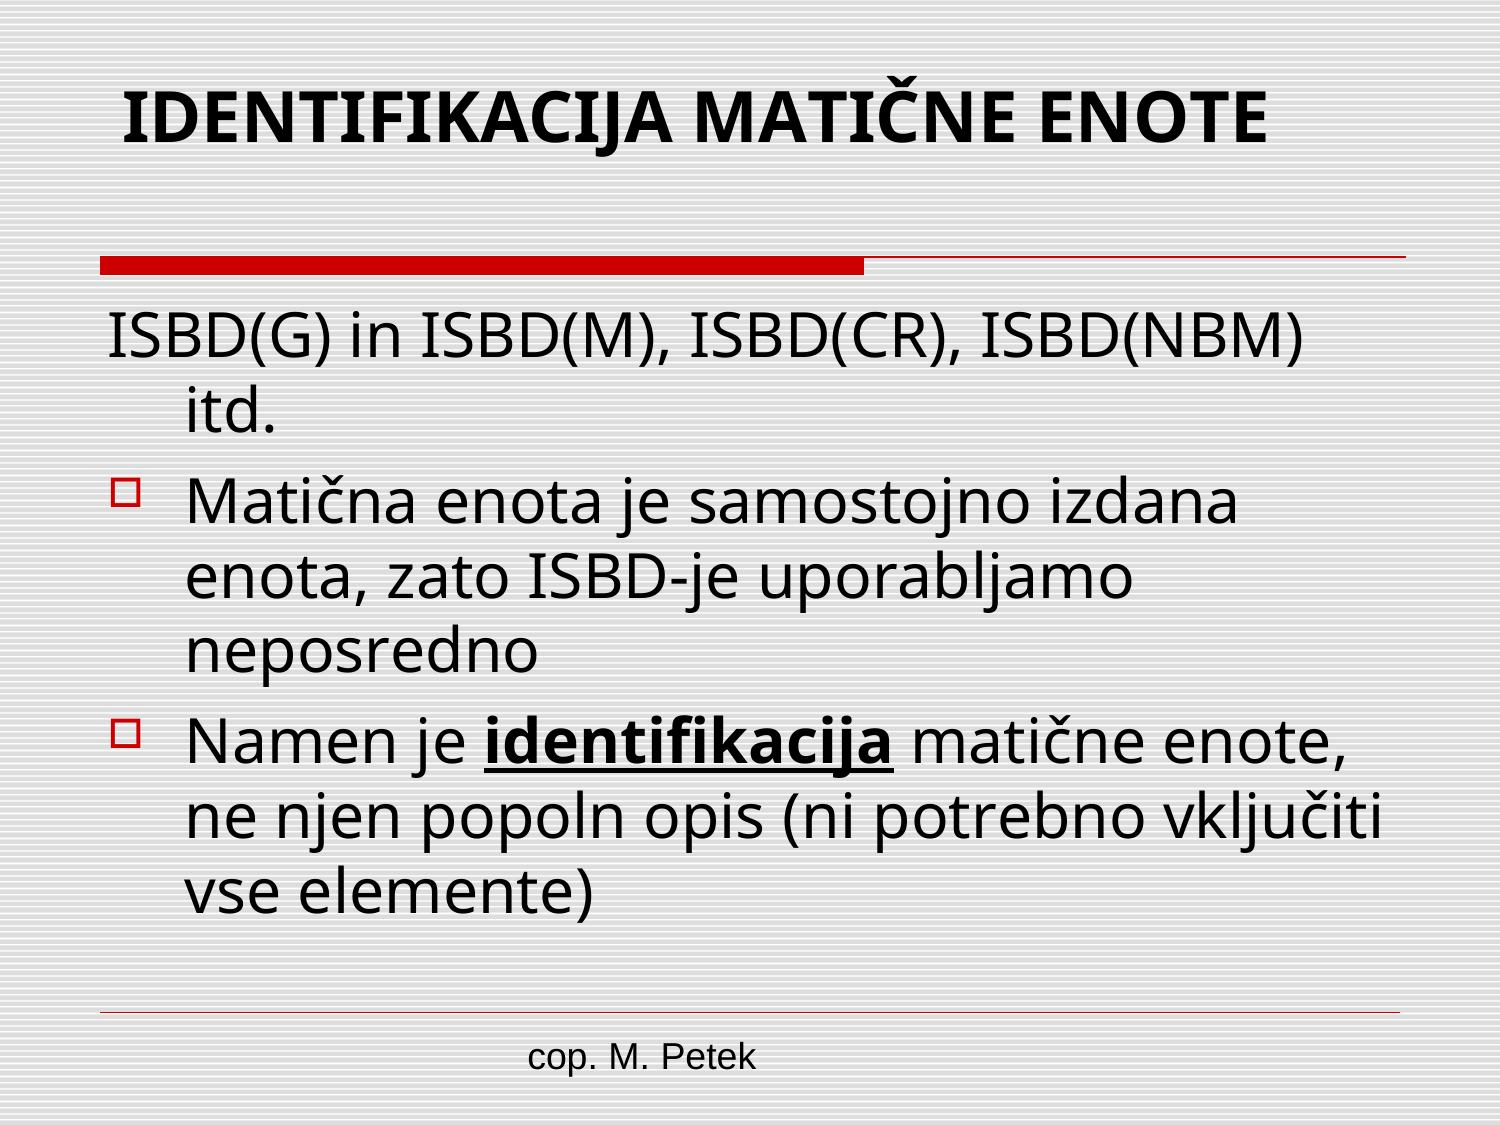

# IDENTIFIKACIJA MATIČNE ENOTE
ISBD(G) in ISBD(M), ISBD(CR), ISBD(NBM) itd.
Matična enota je samostojno izdana enota, zato ISBD-je uporabljamo neposredno
Namen je identifikacija matične enote, ne njen popoln opis (ni potrebno vključiti vse elemente)
cop. M. Petek